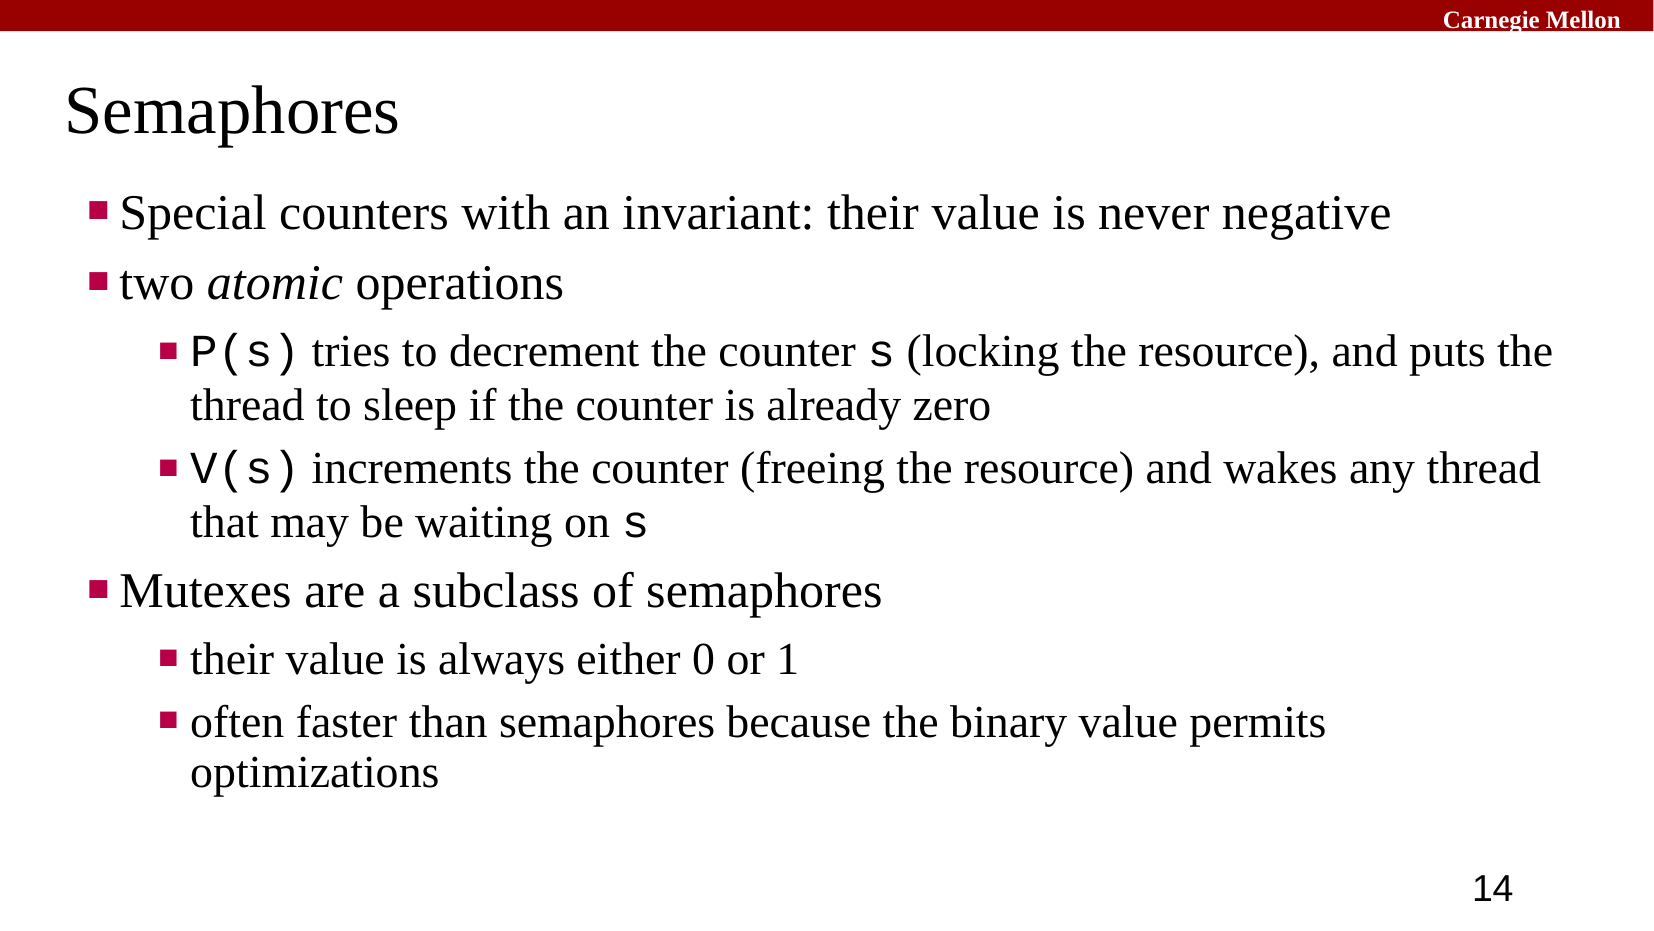

# Semaphores
Special counters with an invariant: their value is never negative
two atomic operations
P(s) tries to decrement the counter s (locking the resource), and puts the thread to sleep if the counter is already zero
V(s) increments the counter (freeing the resource) and wakes any thread that may be waiting on s
Mutexes are a subclass of semaphores
their value is always either 0 or 1
often faster than semaphores because the binary value permits optimizations